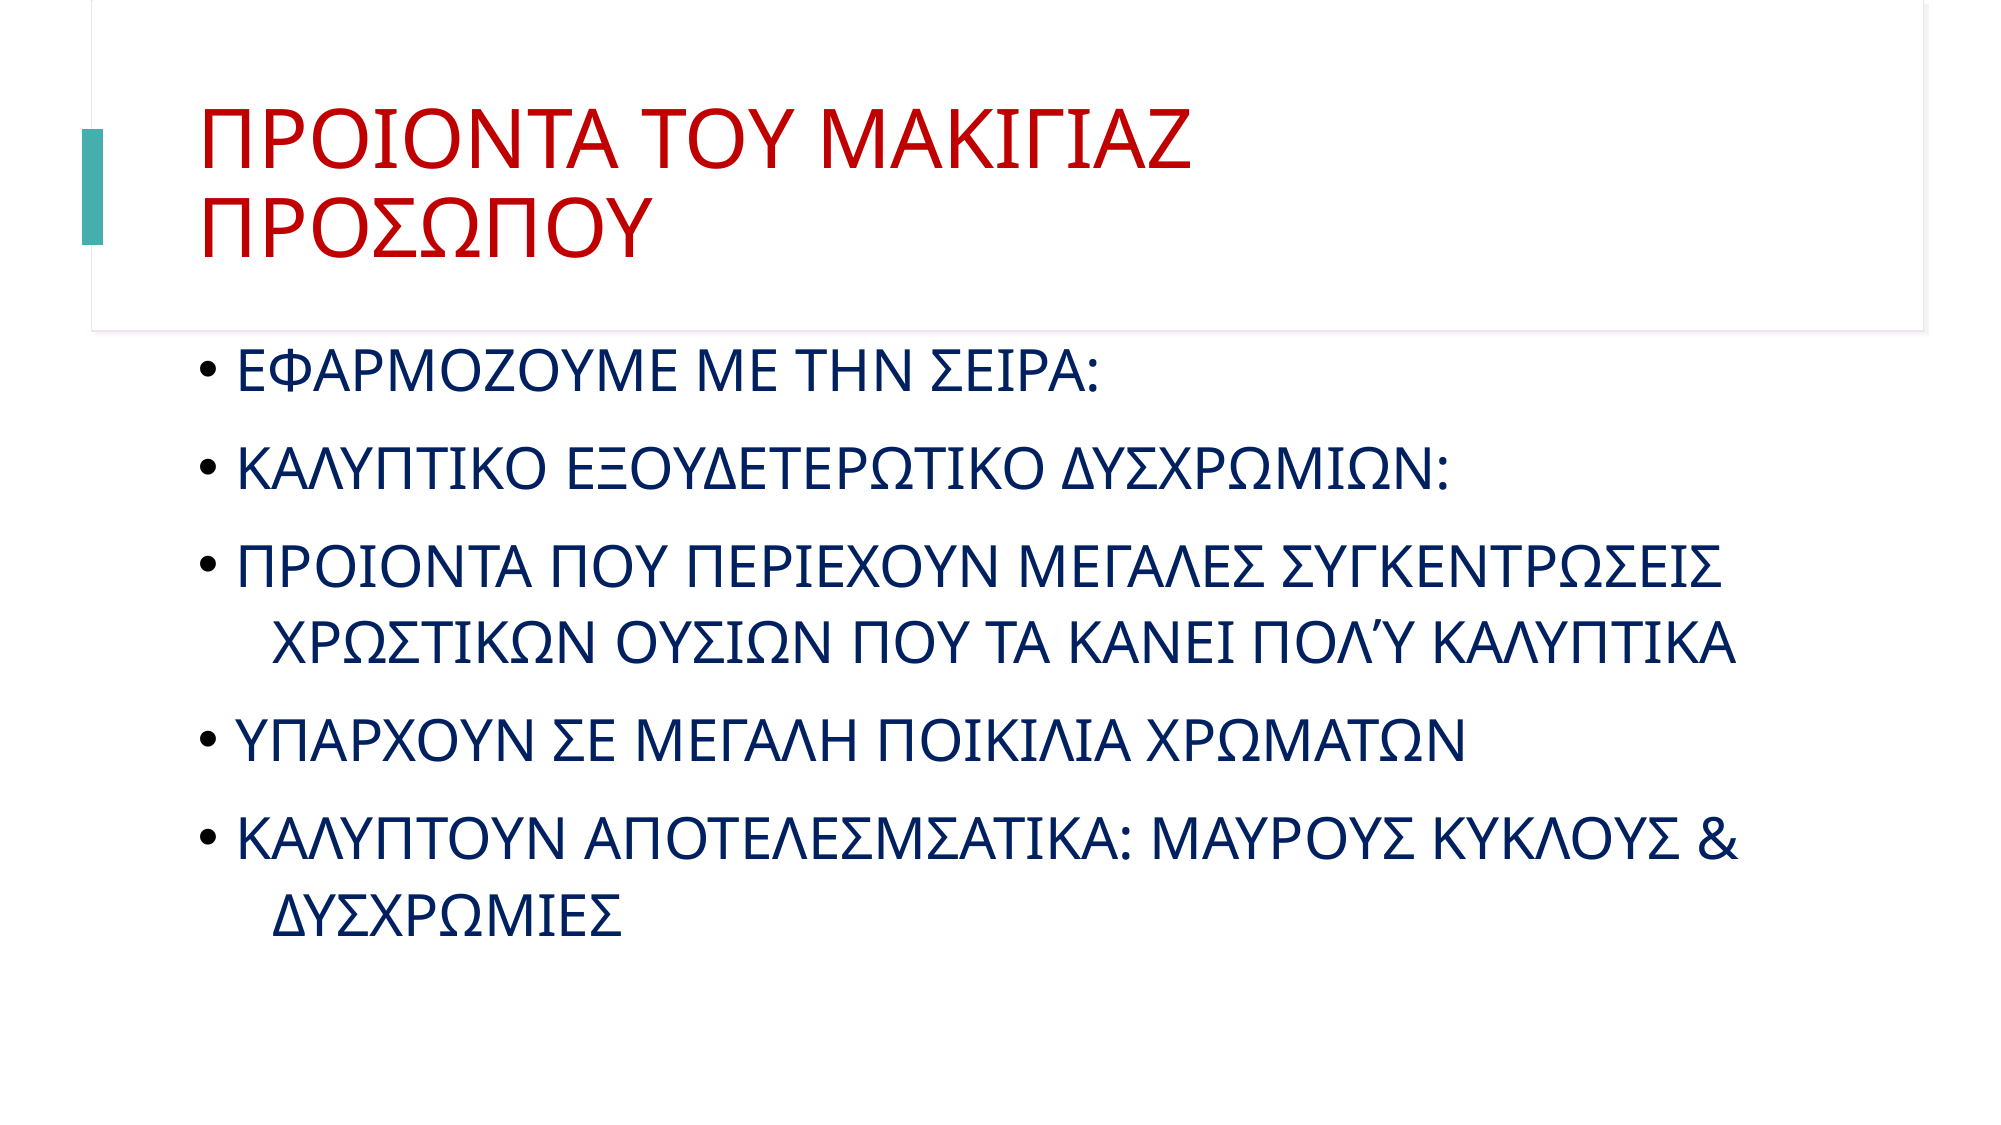

# ΠΡΟΙΟΝΤΑ ΤΟΥ ΜΑΚΙΓΙΑΖ ΠΡΟΣΩΠΟΥ
ΕΦΑΡΜΟΖΟΥΜΕ ΜΕ ΤΗΝ ΣΕΙΡΑ:
ΚΑΛΥΠΤΙΚΟ ΕΞΟΥΔΕΤΕΡΩΤΙΚΟ ΔΥΣΧΡΩΜΙΩΝ:
ΠΡΟΙΟΝΤΑ ΠΟΥ ΠΕΡΙΕΧΟΥΝ ΜΕΓΑΛΕΣ ΣΥΓΚΕΝΤΡΩΣΕΙΣ ΧΡΩΣΤΙΚΩΝ ΟΥΣΙΩΝ ΠΟΥ ΤΑ ΚΑΝΕΙ ΠΟΛΎ ΚΑΛΥΠΤΙΚΑ
ΥΠΑΡΧΟΥΝ ΣΕ ΜΕΓΑΛΗ ΠΟΙΚΙΛΙΑ ΧΡΩΜΑΤΩΝ
ΚΑΛΥΠΤΟΥΝ ΑΠΟΤΕΛΕΣΜΣΑΤΙΚΑ: ΜΑΥΡΟΥΣ ΚΥΚΛΟΥΣ & ΔΥΣΧΡΩΜΙΕΣ